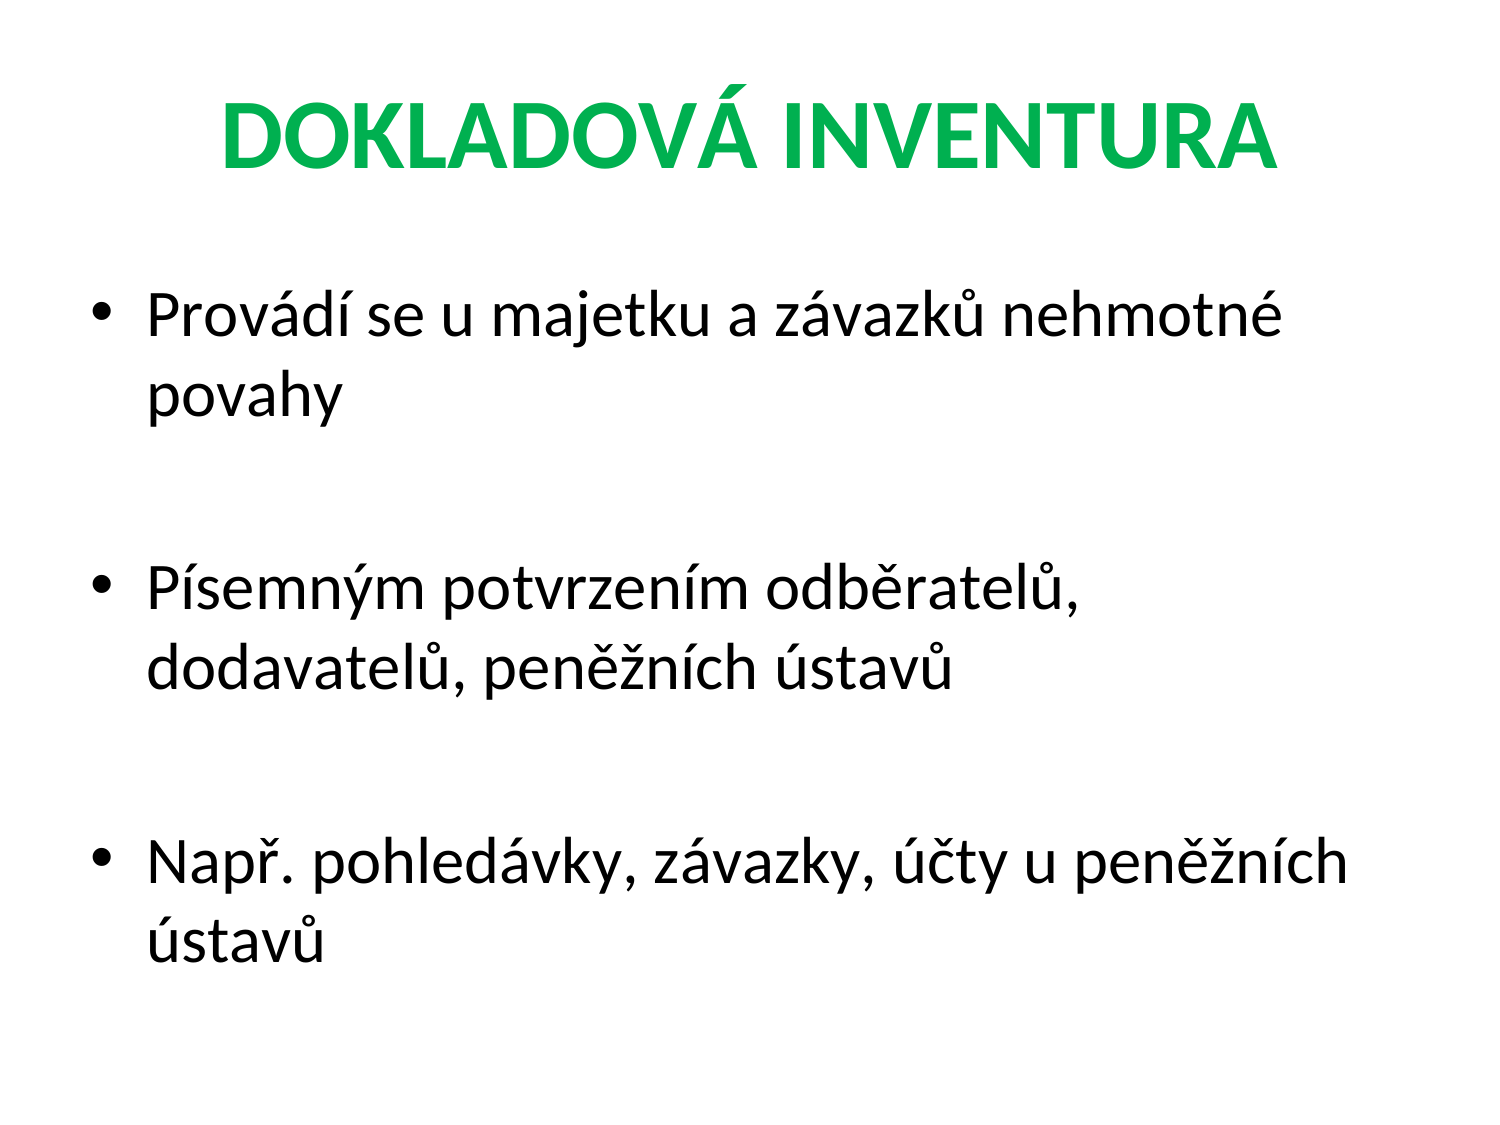

# DOKLADOVÁ INVENTURA
Provádí se u majetku a závazků nehmotné povahy
Písemným potvrzením odběratelů, dodavatelů, peněžních ústavů
Např. pohledávky, závazky, účty u peněžních ústavů